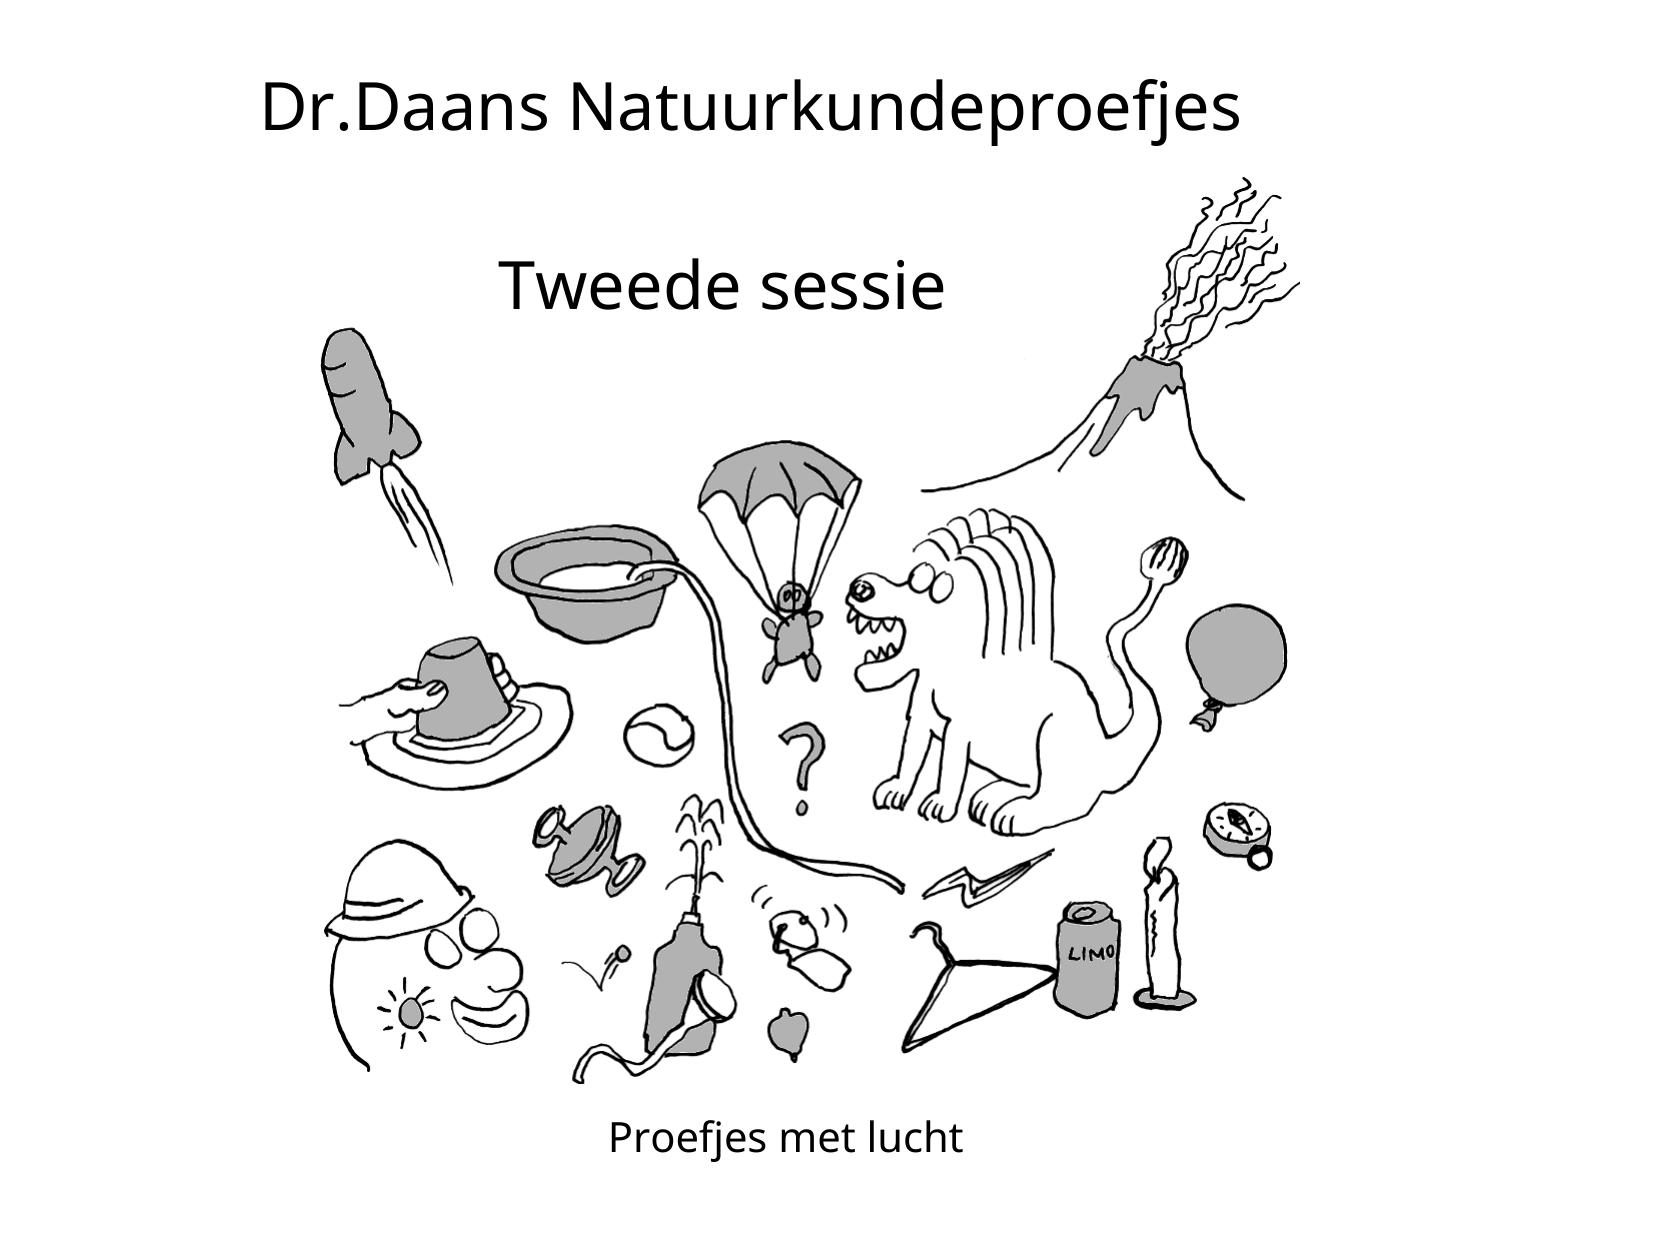

Dr.Daans Natuurkundeproefjes
Tweede sessie
Proefjes met lucht